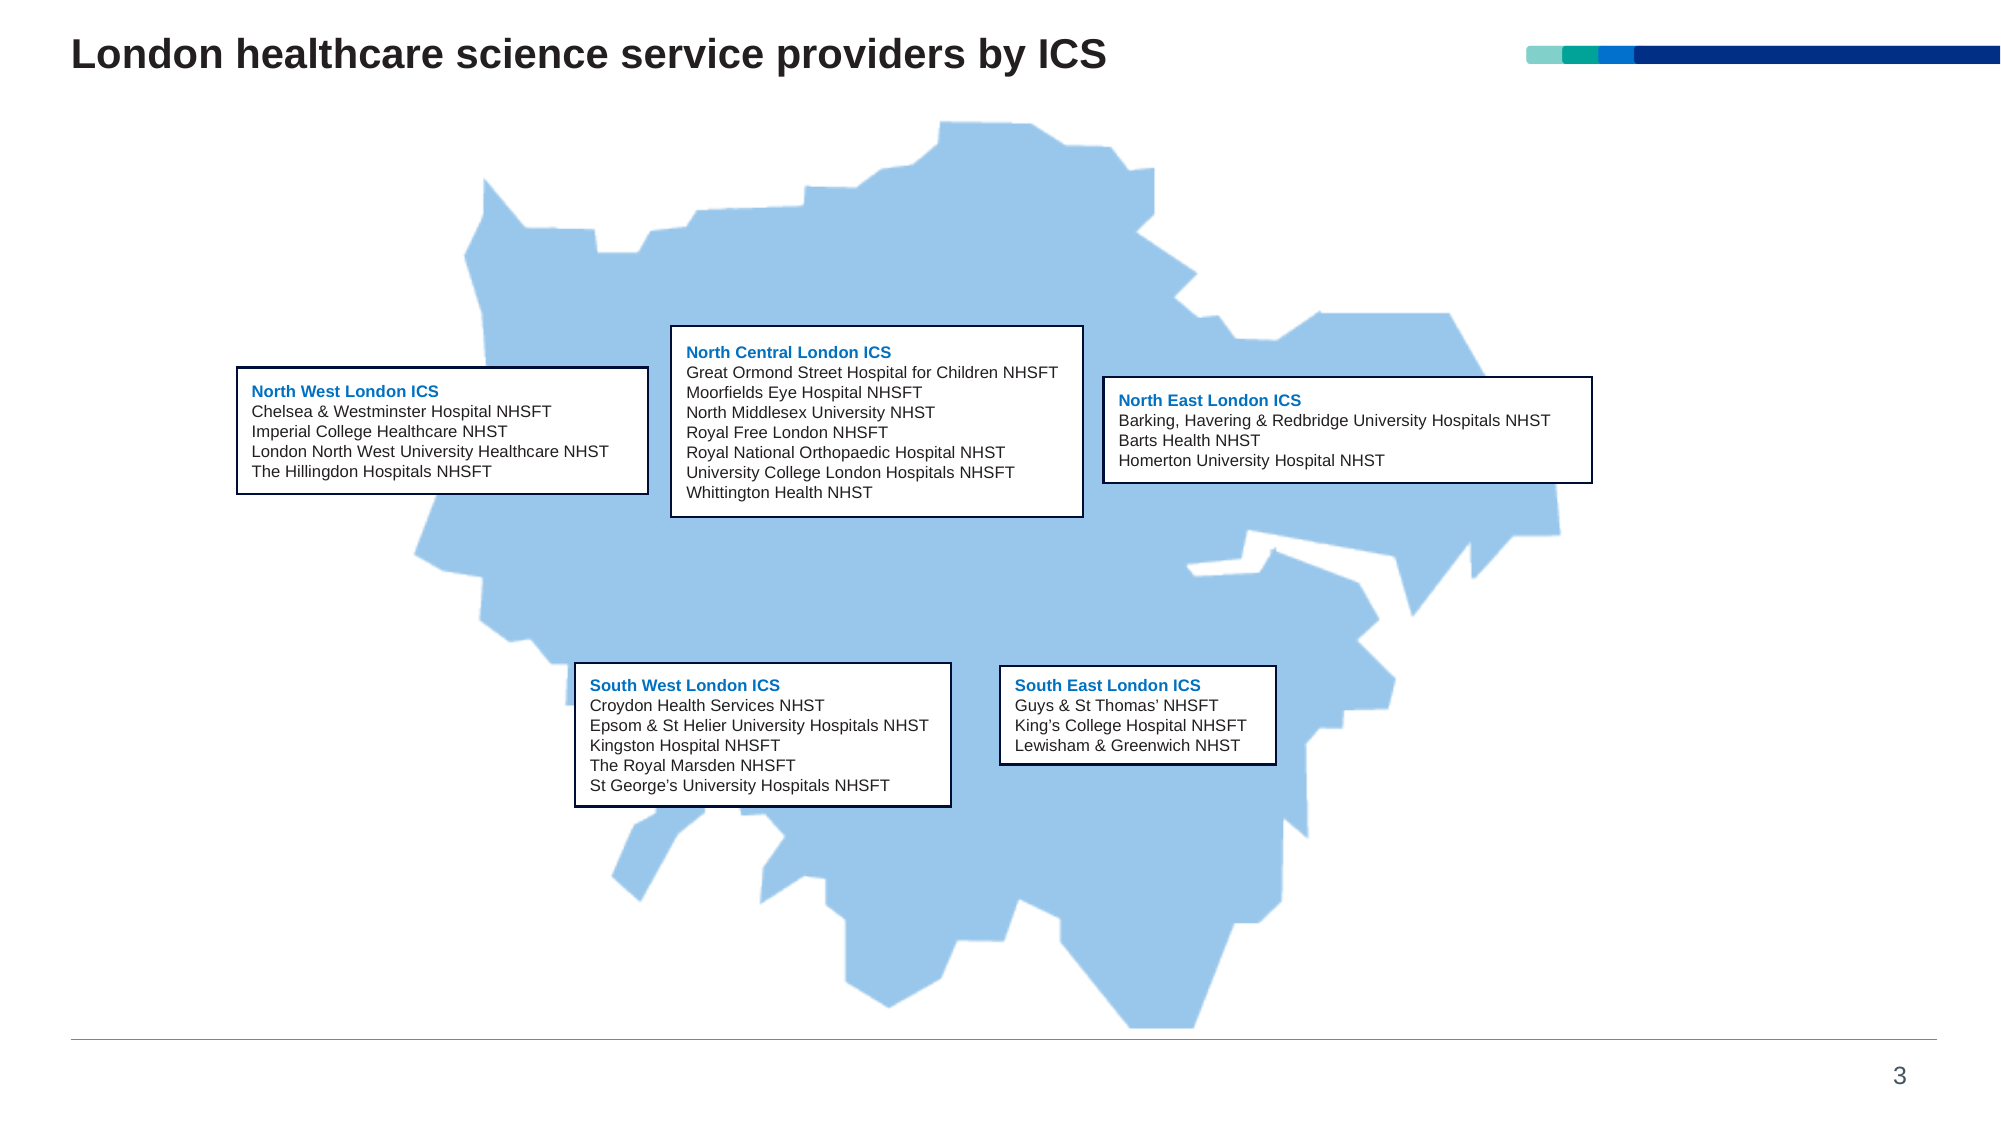

# London healthcare science service providers by ICS
North Central London ICS
Great Ormond Street Hospital for Children NHSFT
Moorfields Eye Hospital NHSFT
North Middlesex University NHST
Royal Free London NHSFT
Royal National Orthopaedic Hospital NHST
University College London Hospitals NHSFT
Whittington Health NHST
North West London ICS
Chelsea & Westminster Hospital NHSFT
Imperial College Healthcare NHST
London North West University Healthcare NHST
The Hillingdon Hospitals NHSFT
North East London ICS
Barking, Havering & Redbridge University Hospitals NHST
Barts Health NHST
Homerton University Hospital NHST
South West London ICS
Croydon Health Services NHST
Epsom & St Helier University Hospitals NHST
Kingston Hospital NHSFT
The Royal Marsden NHSFT
St George’s University Hospitals NHSFT
South East London ICS
Guys & St Thomas’ NHSFT
King’s College Hospital NHSFT
Lewisham & Greenwich NHST